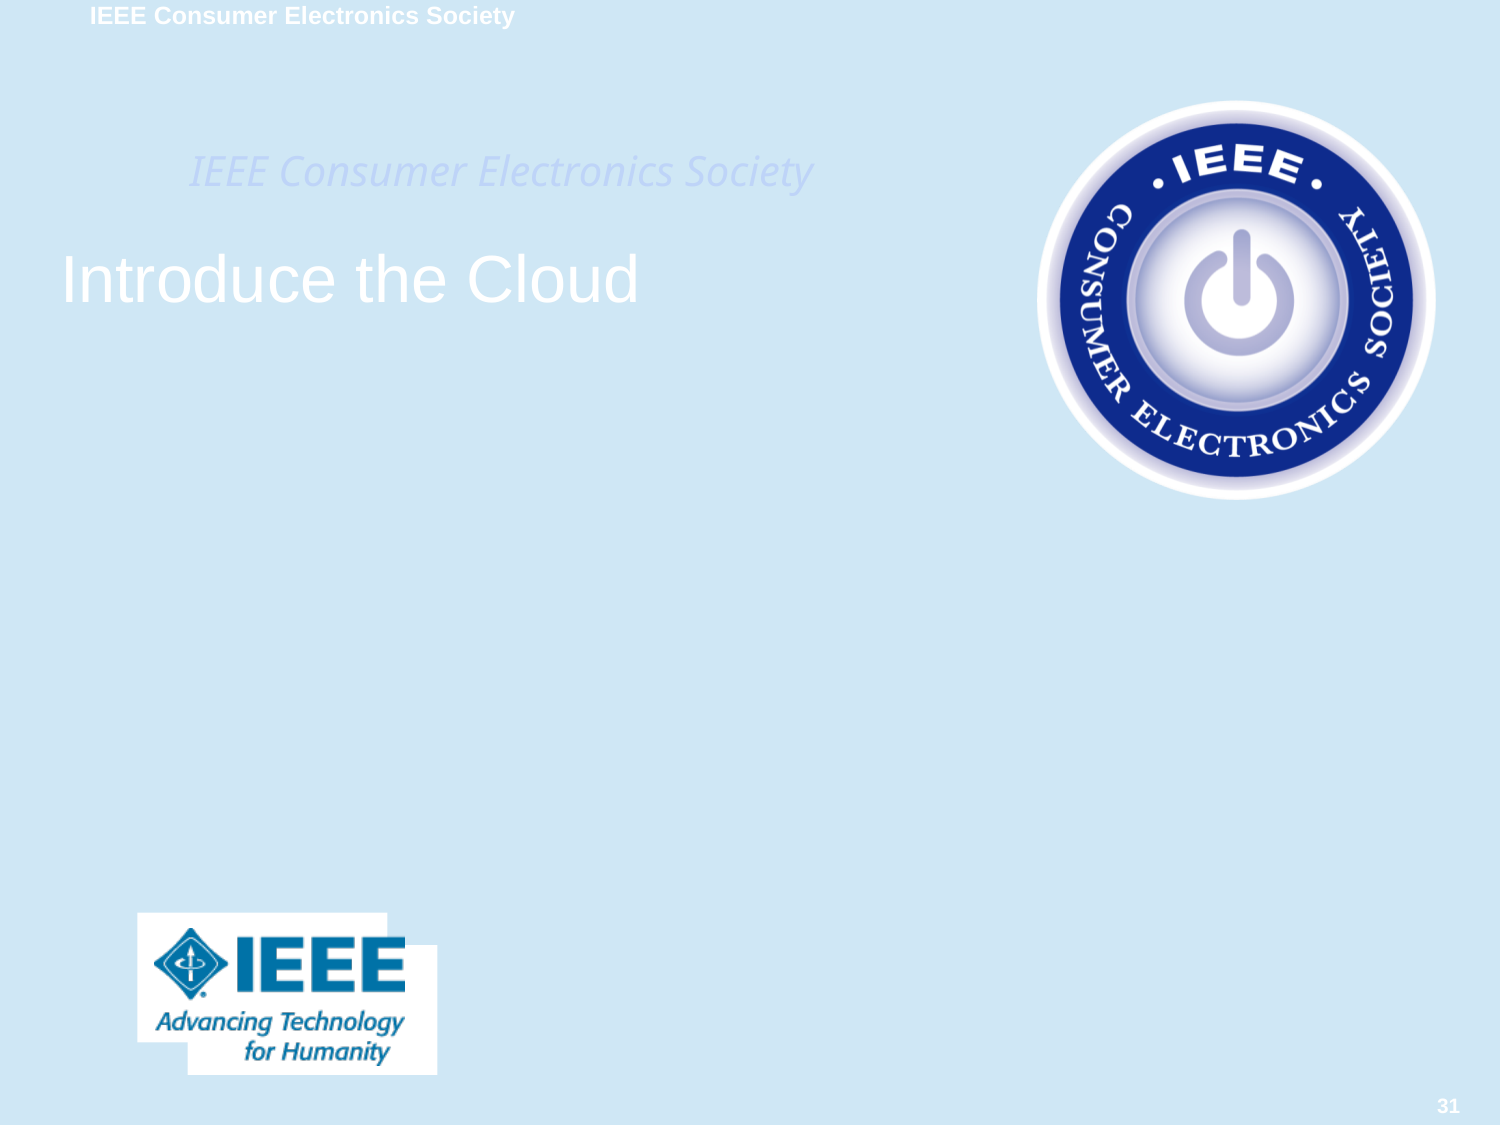

# IEEE Consumer Electronics Society
Introduce the Cloud